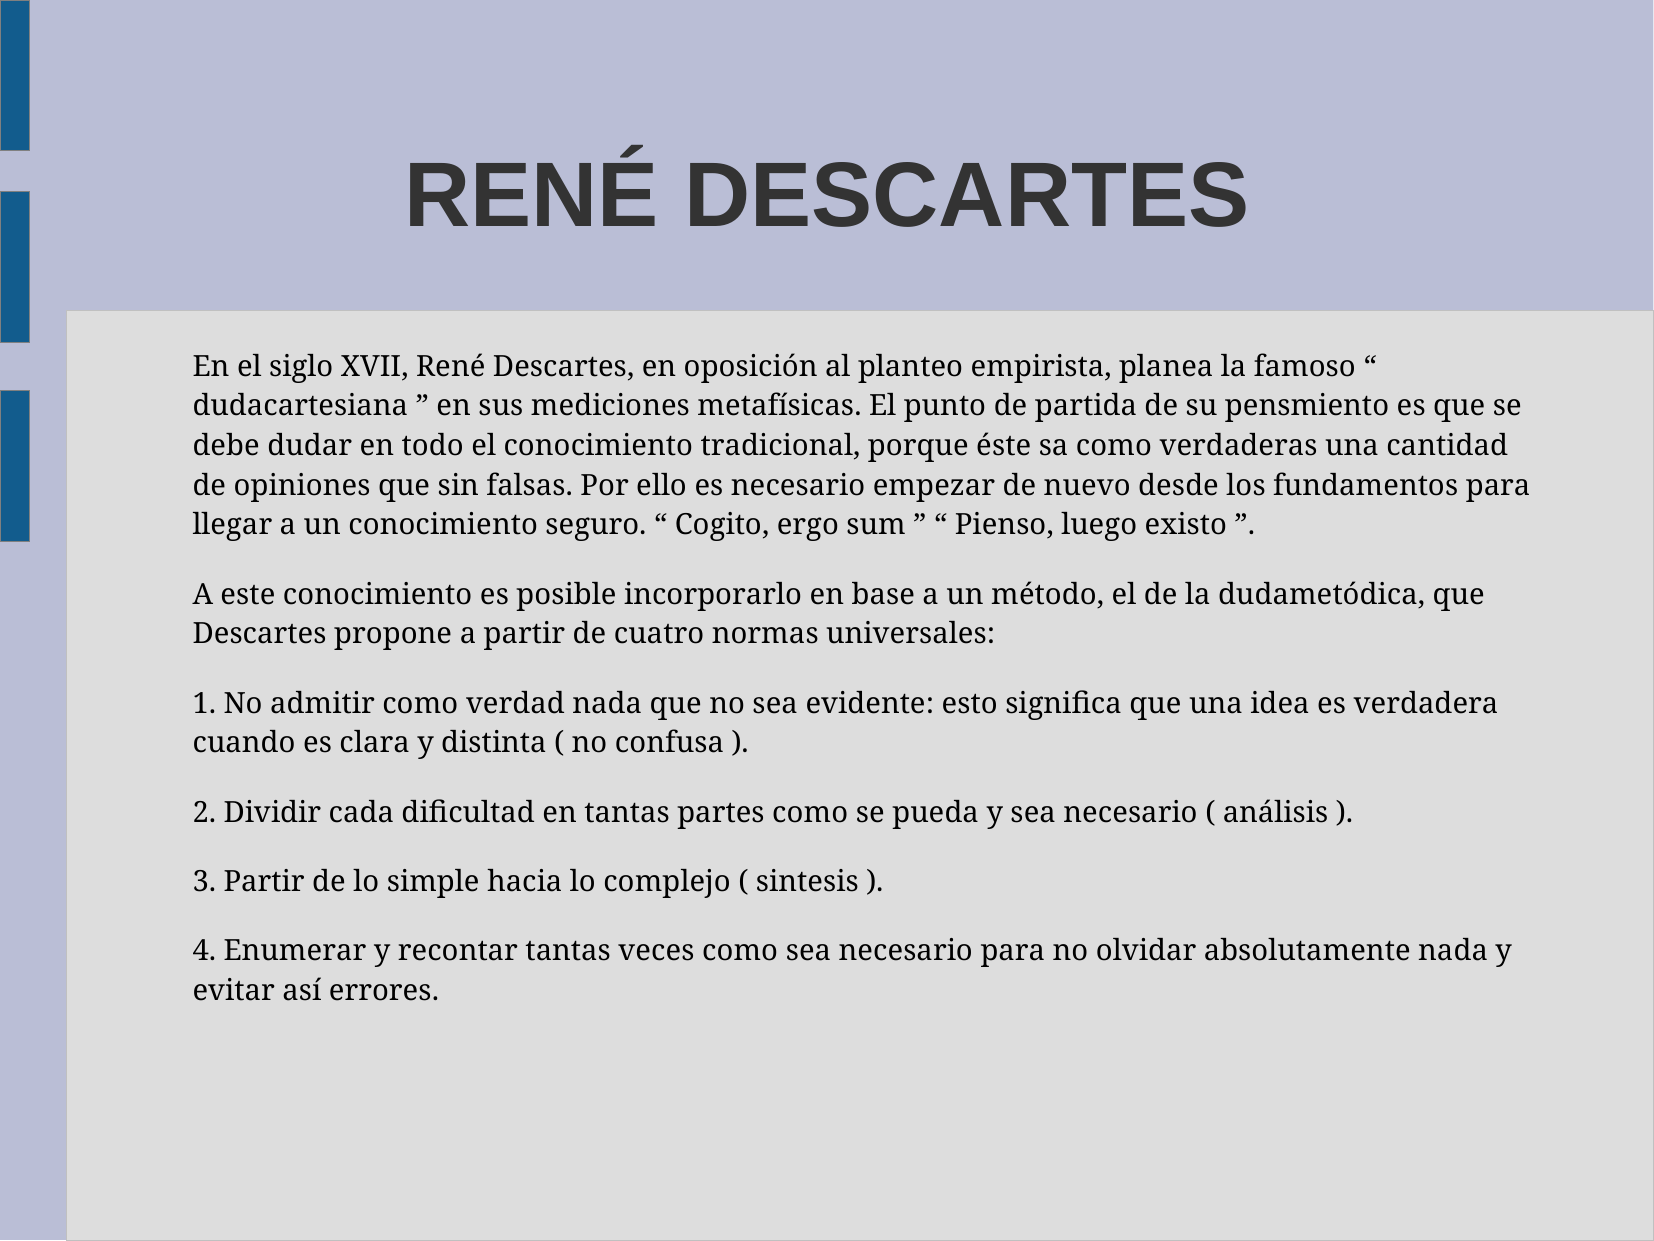

# RENÉ DESCARTES
En el siglo XVII, René Descartes, en oposición al planteo empirista, planea la famoso “ dudacartesiana ” en sus mediciones metafísicas. El punto de partida de su pensmiento es que se debe dudar en todo el conocimiento tradicional, porque éste sa como verdaderas una cantidad de opiniones que sin falsas. Por ello es necesario empezar de nuevo desde los fundamentos para llegar a un conocimiento seguro. “ Cogito, ergo sum ” “ Pienso, luego existo ”.
A este conocimiento es posible incorporarlo en base a un método, el de la dudametódica, que Descartes propone a partir de cuatro normas universales:
1. No admitir como verdad nada que no sea evidente: esto significa que una idea es verdadera cuando es clara y distinta ( no confusa ).
2. Dividir cada dificultad en tantas partes como se pueda y sea necesario ( análisis ).
3. Partir de lo simple hacia lo complejo ( sintesis ).
4. Enumerar y recontar tantas veces como sea necesario para no olvidar absolutamente nada y evitar así errores.